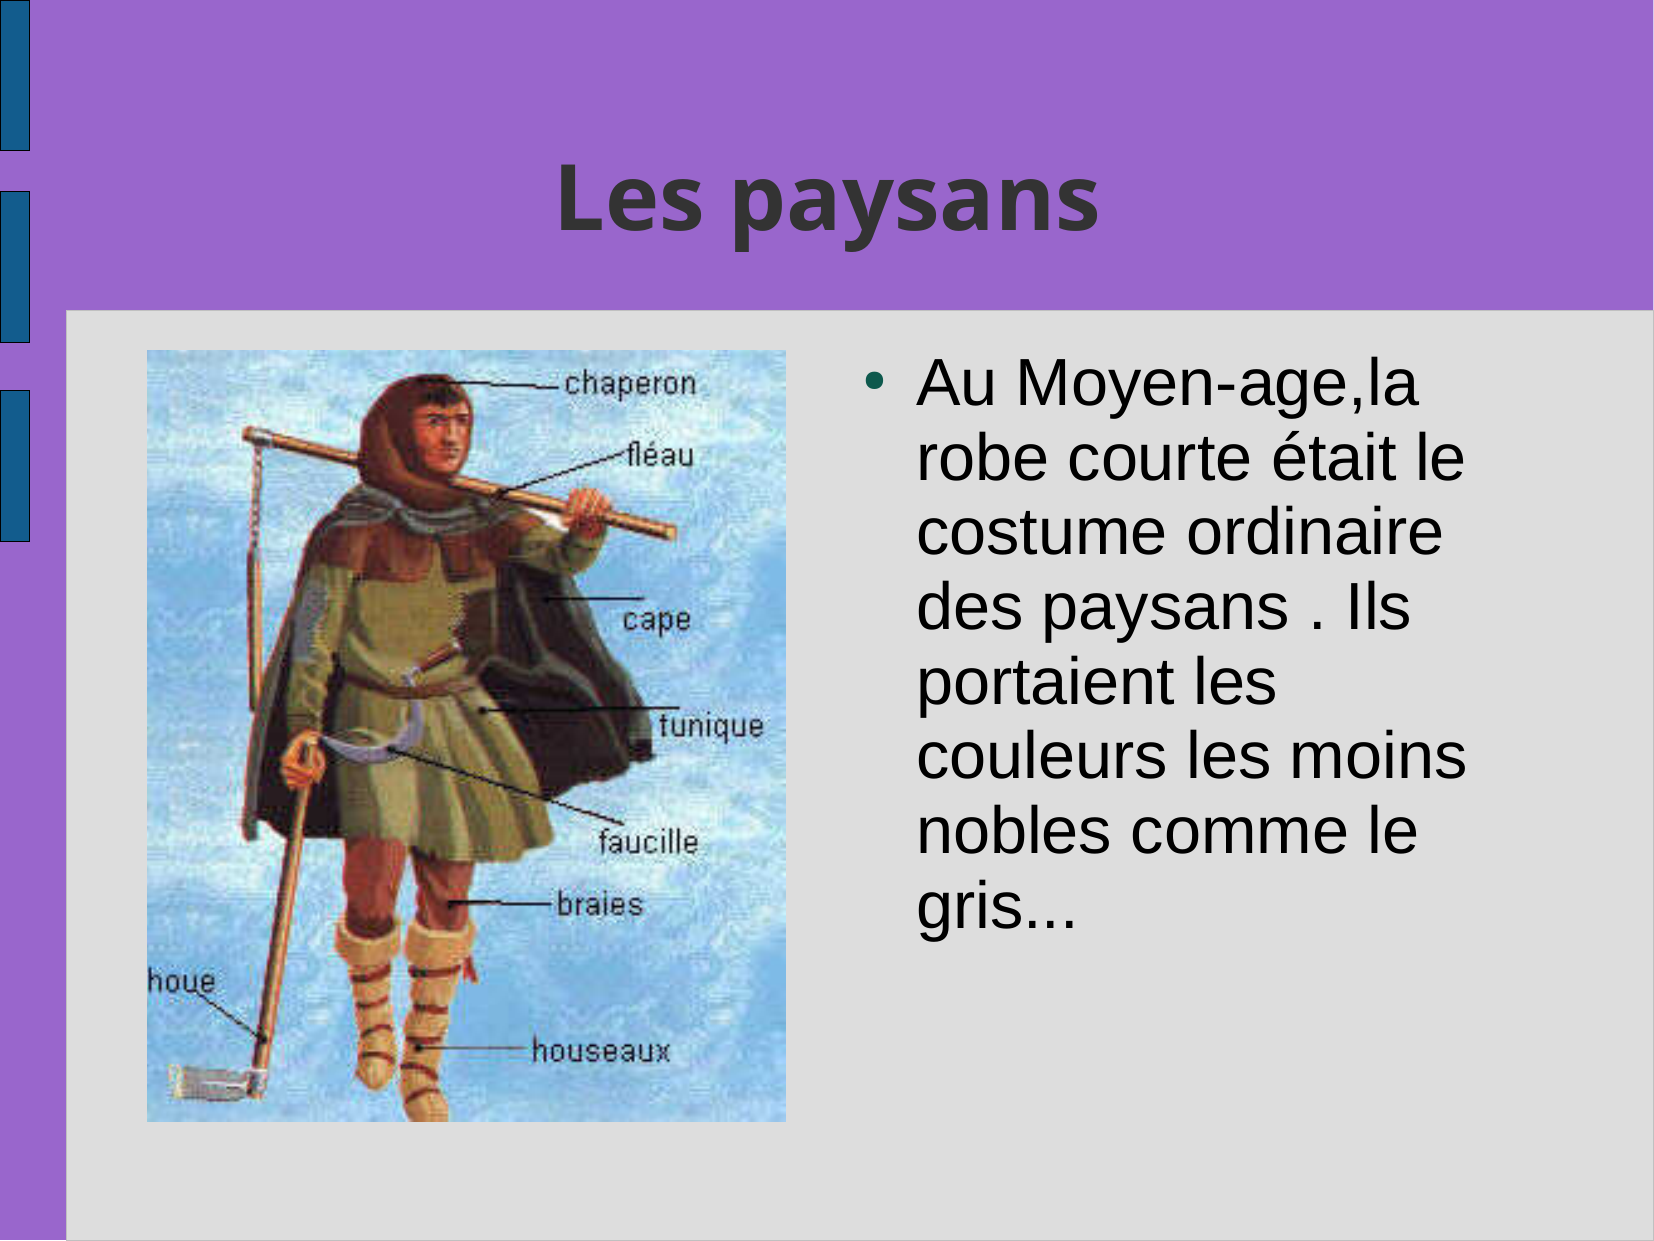

# Les paysans
Au Moyen-age,la robe courte était le costume ordinaire des paysans . Ils portaient les couleurs les moins nobles comme le gris...